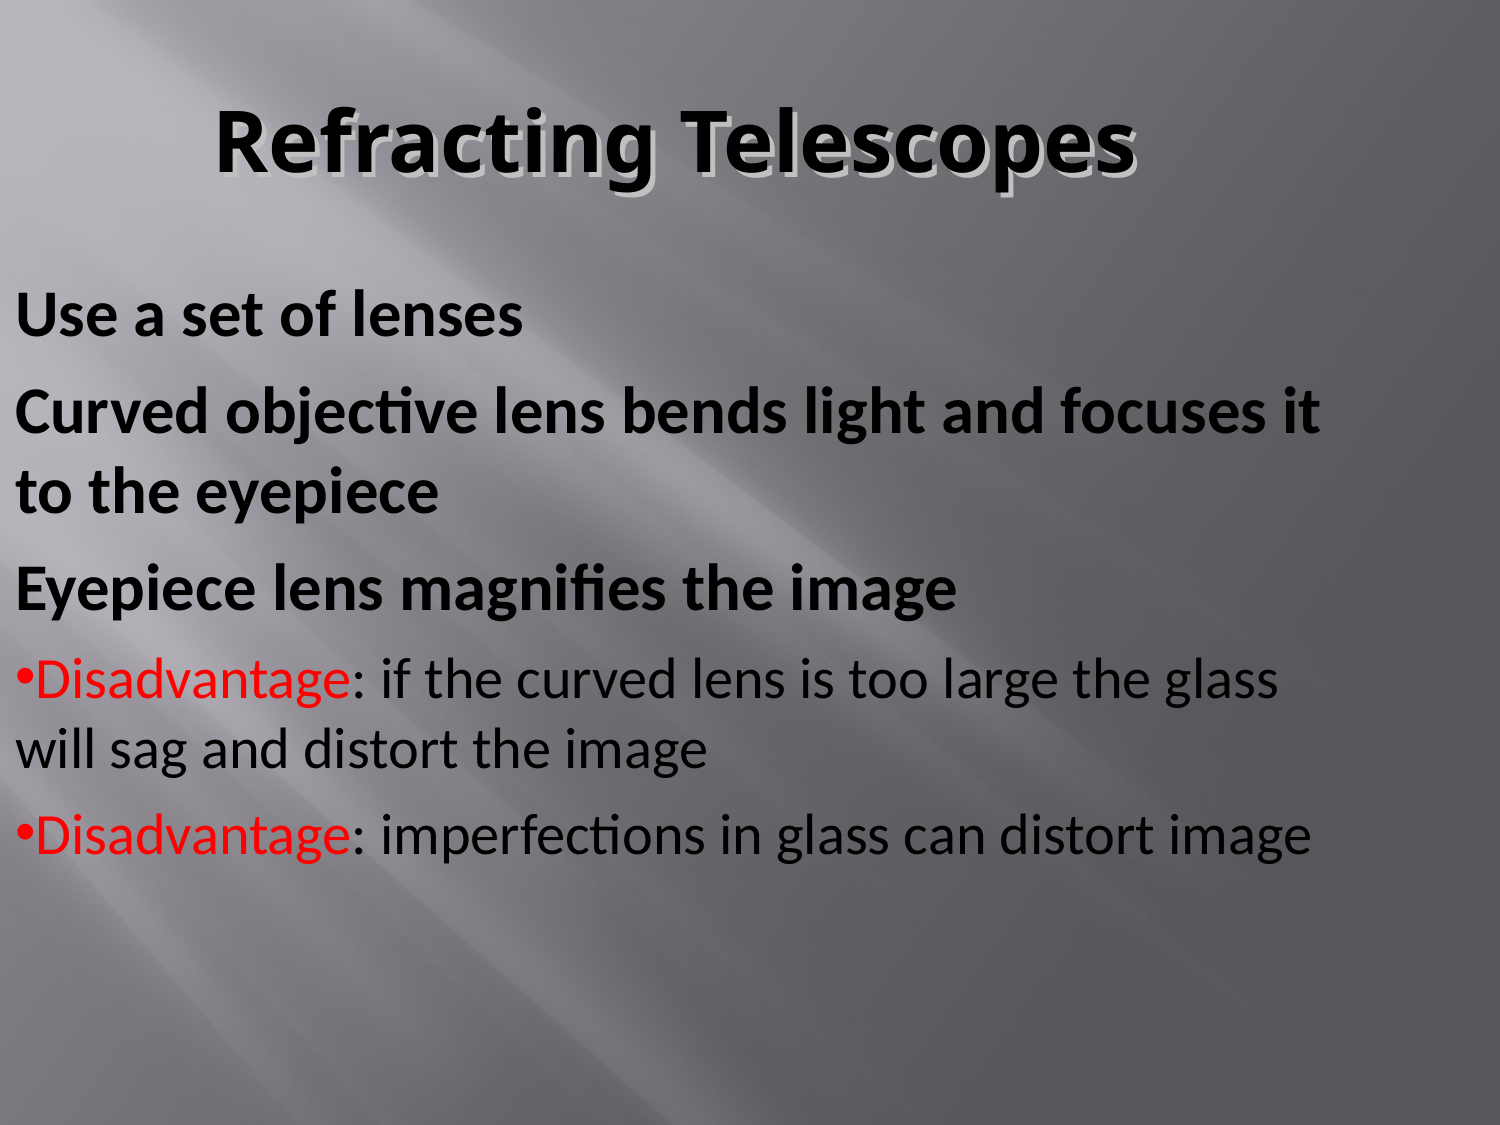

# Refracting Telescopes
Use a set of lenses
Curved objective lens bends light and focuses it to the eyepiece
Eyepiece lens magnifies the image
Disadvantage: if the curved lens is too large the glass will sag and distort the image
Disadvantage: imperfections in glass can distort image